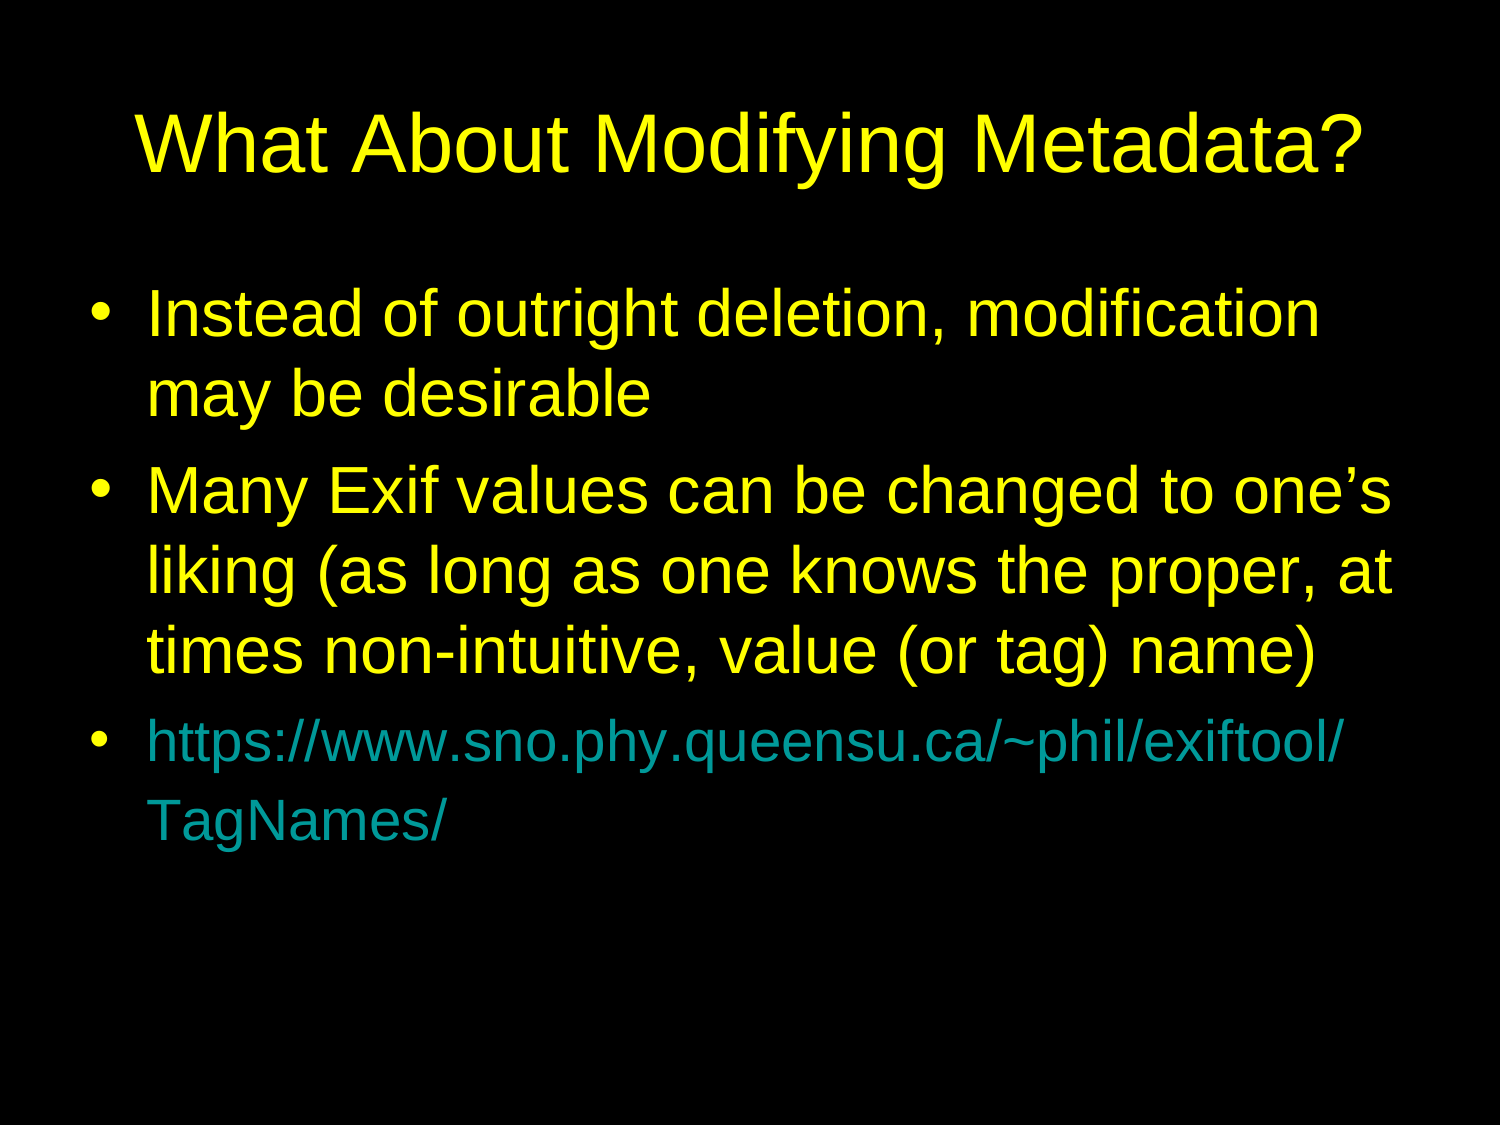

# What About Modifying Metadata?
Instead of outright deletion, modification may be desirable
Many Exif values can be changed to one’s liking (as long as one knows the proper, at times non-intuitive, value (or tag) name)
https://www.sno.phy.queensu.ca/~phil/exiftool/TagNames/